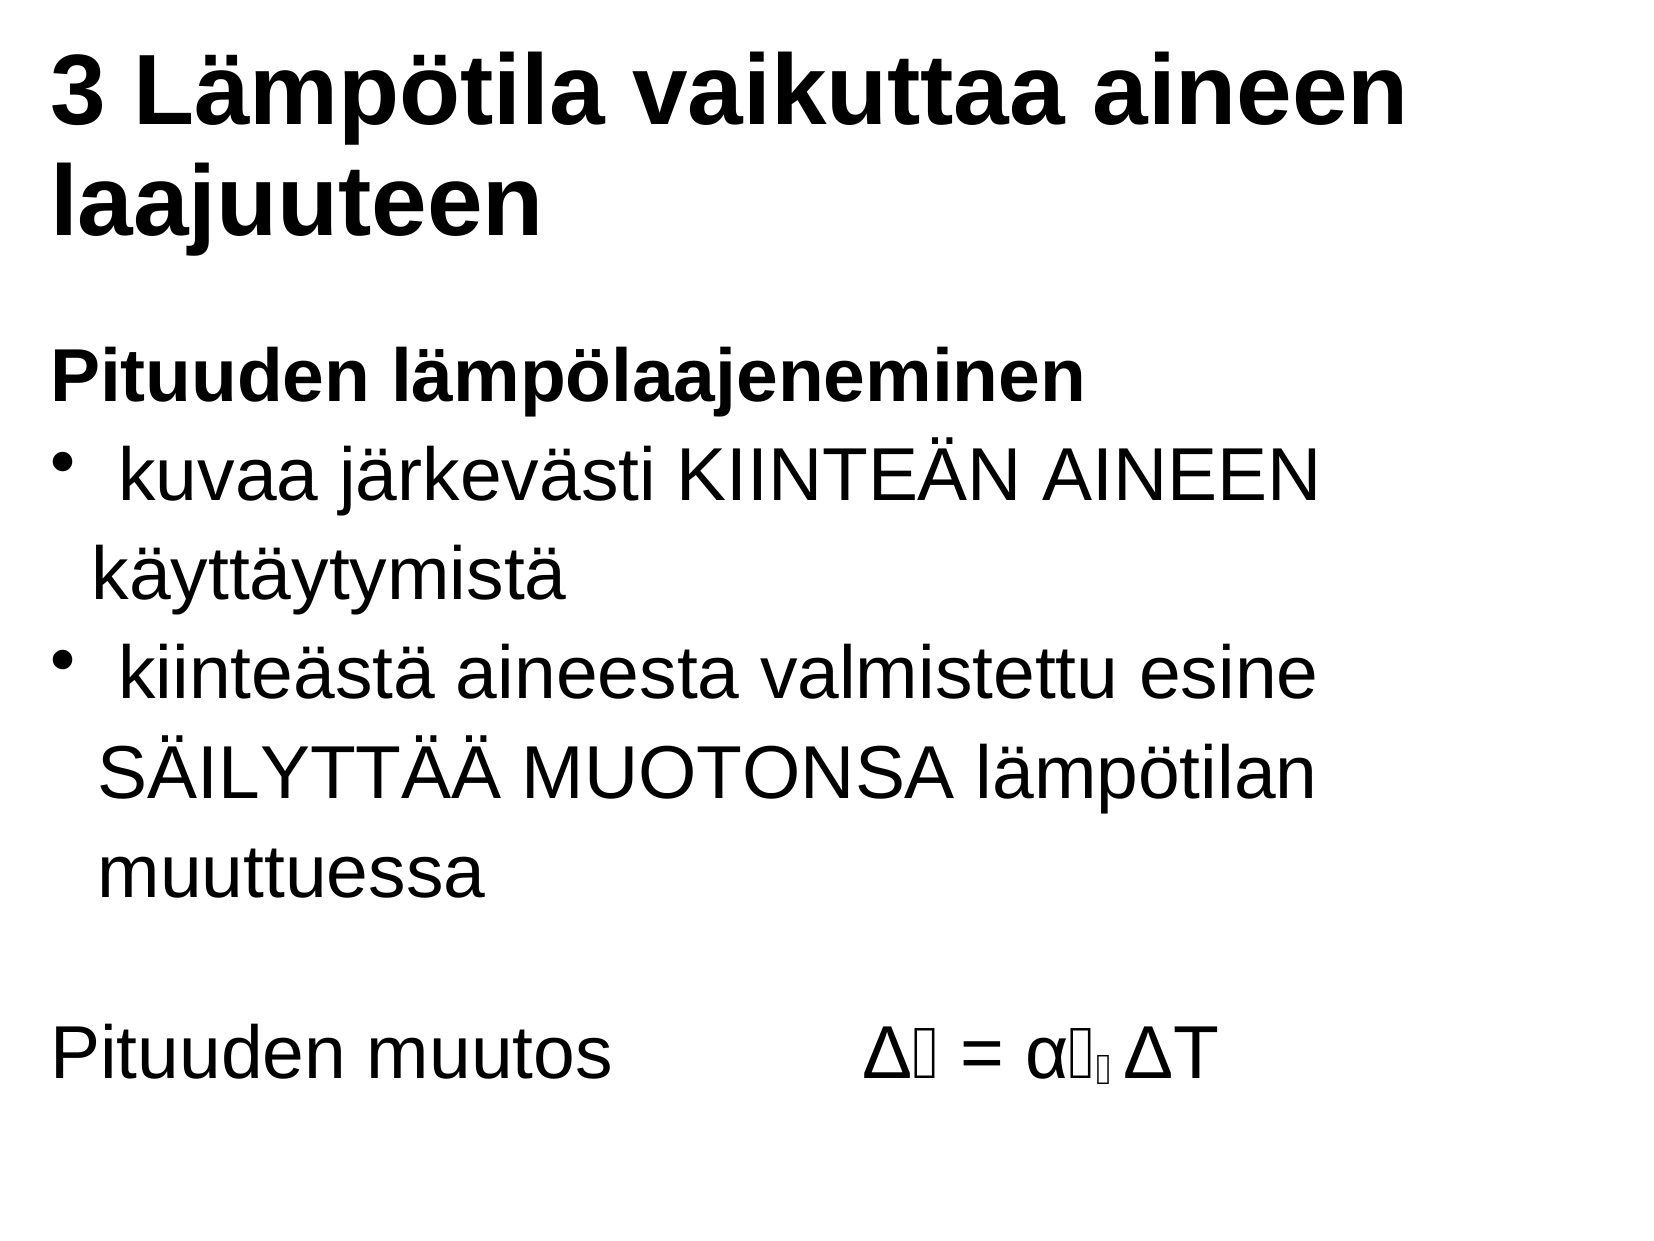

3 Lämpötila vaikuttaa aineen laajuuteen
Pituuden lämpölaajeneminen
 kuvaa järkevästi KIINTEÄN AINEEN
 käyttäytymistä
 kiinteästä aineesta valmistettu esine
 SÄILYTTÄÄ MUOTONSA lämpötilan
 muuttuessa
Pituuden muutos Δ = α ΔT